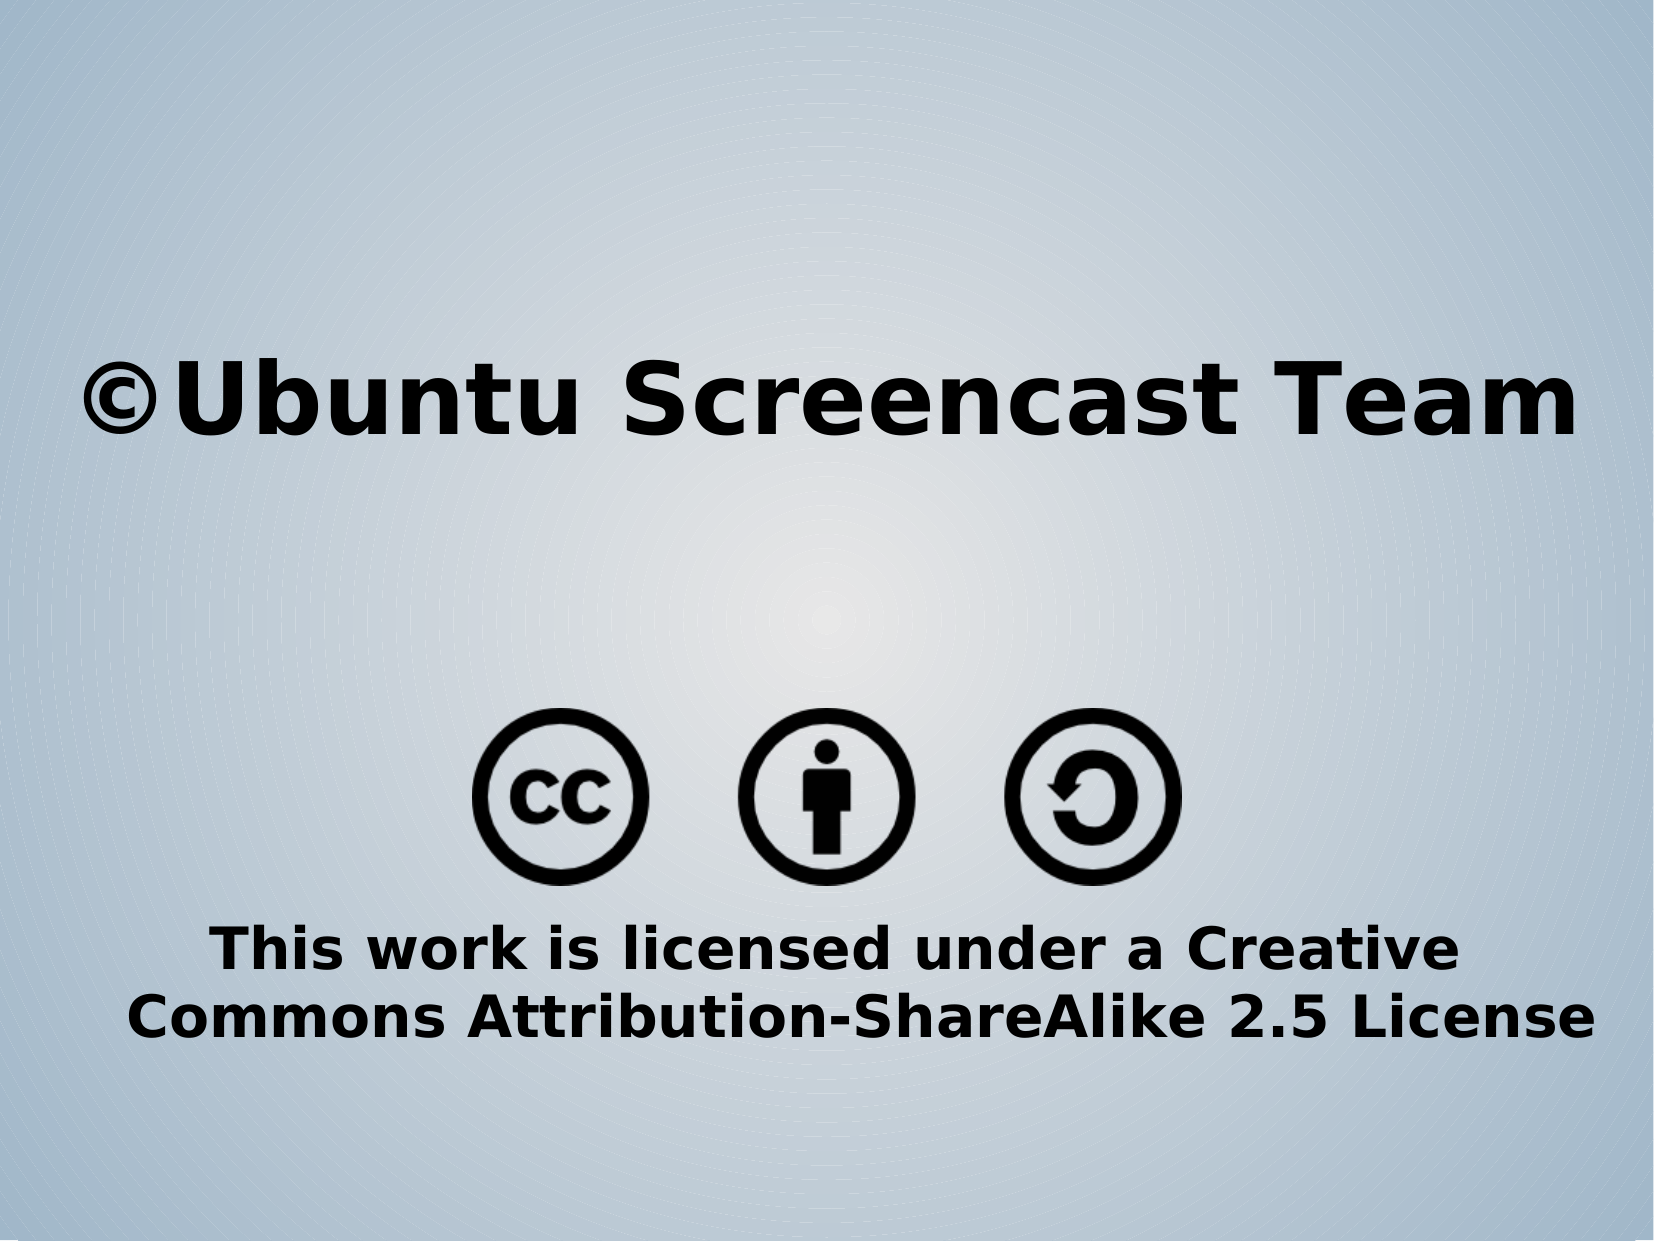

# ©Ubuntu Screencast Team
This work is licensed under a Creative Commons Attribution-ShareAlike 2.5 License